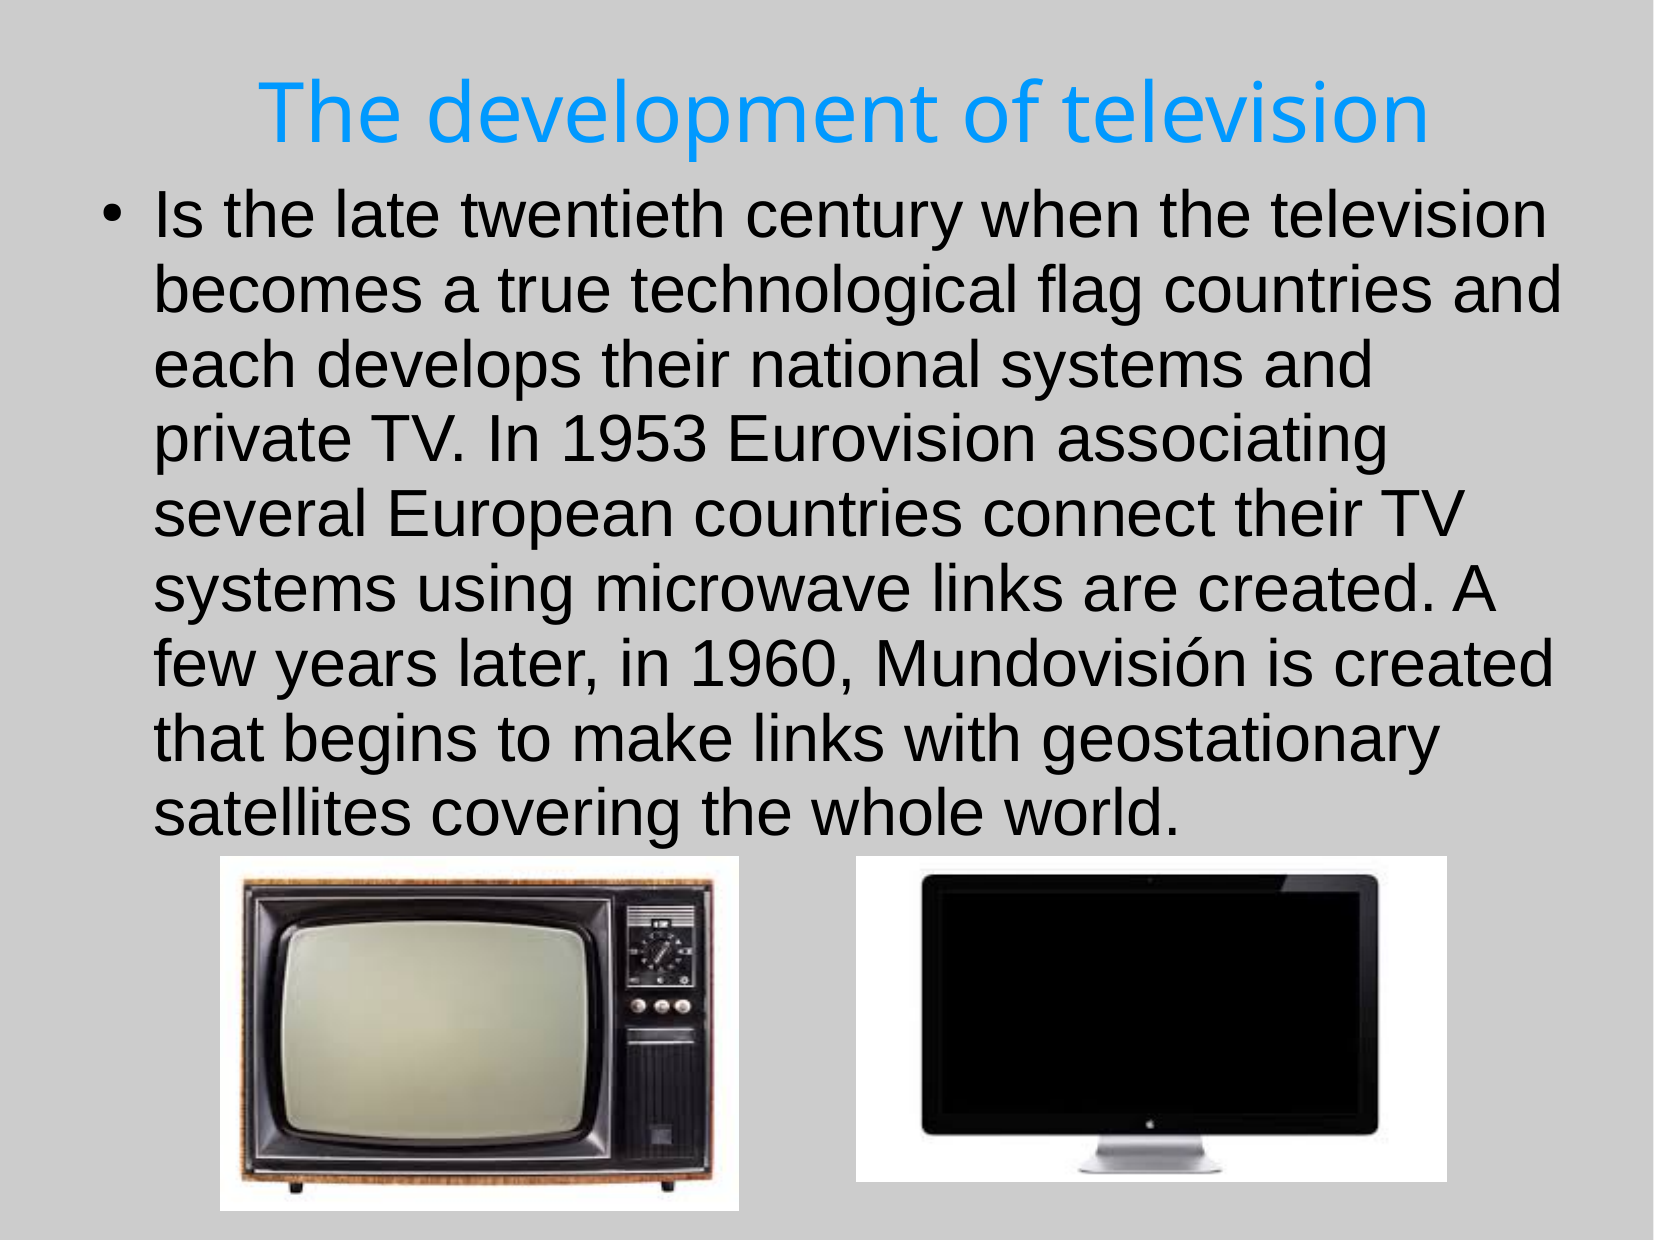

# The development of television
Is the late twentieth century when the television becomes a true technological flag countries and each develops their national systems and private TV. In 1953 Eurovision associating several European countries connect their TV systems using microwave links are created. A few years later, in 1960, Mundovisión is created that begins to make links with geostationary satellites covering the whole world.